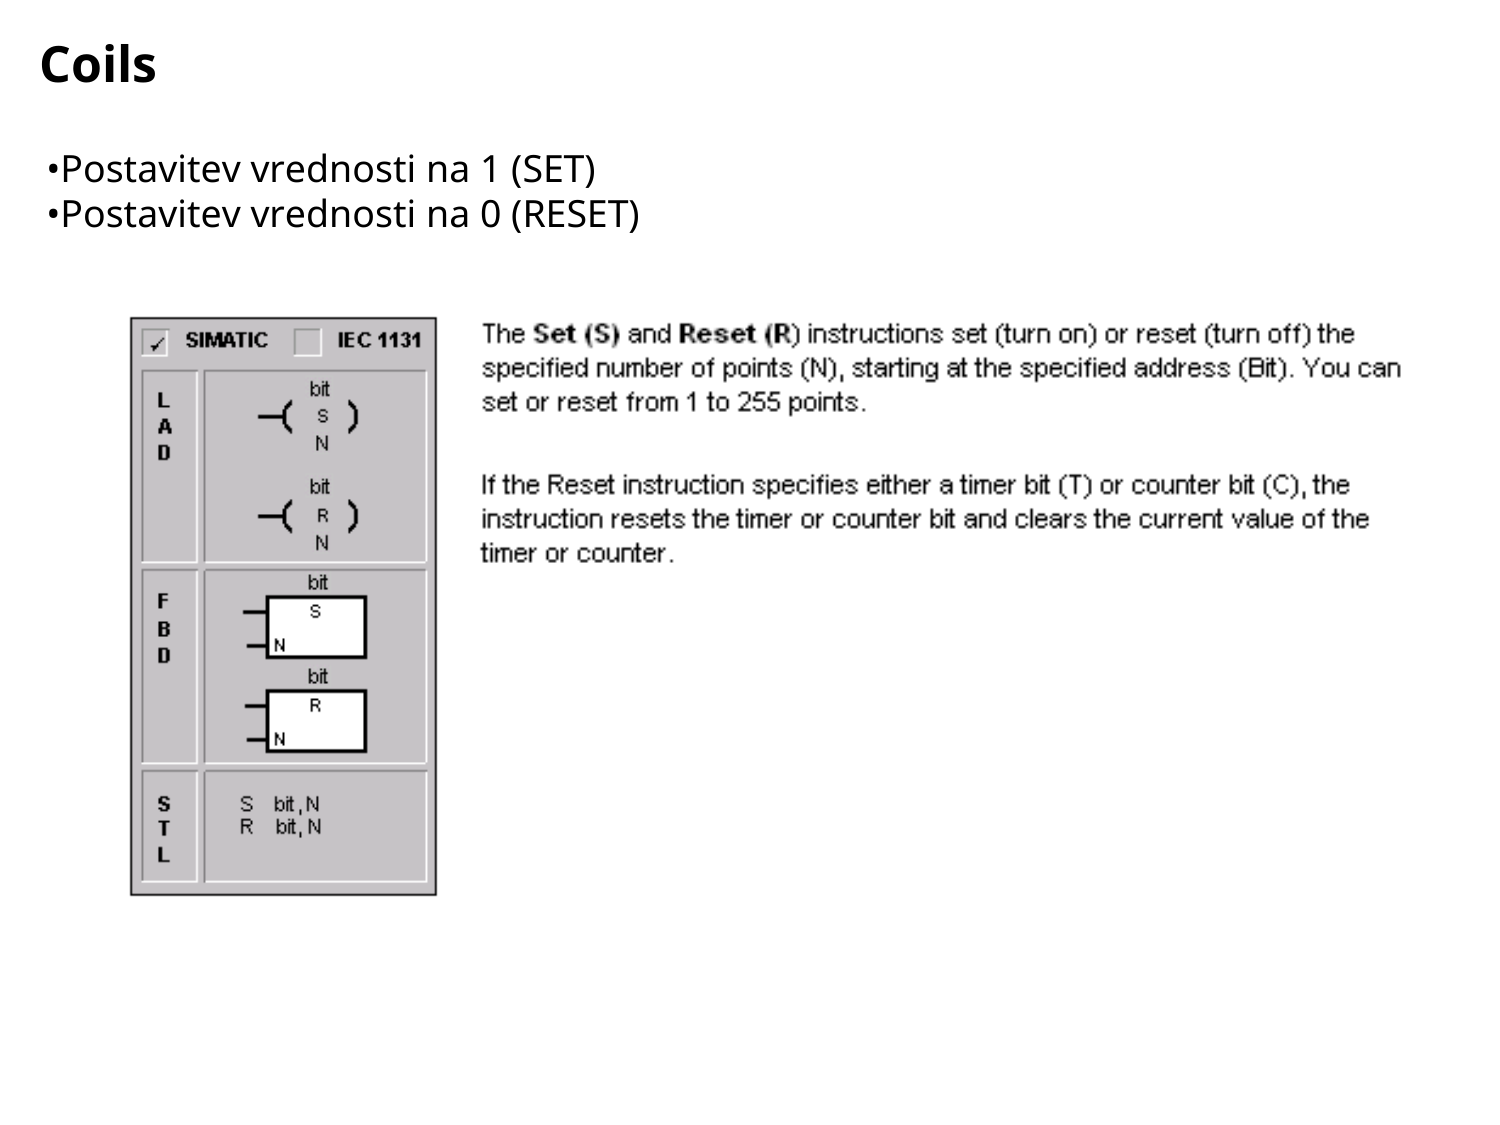

Coils
Postavitev vrednosti na 1 (SET)
Postavitev vrednosti na 0 (RESET)